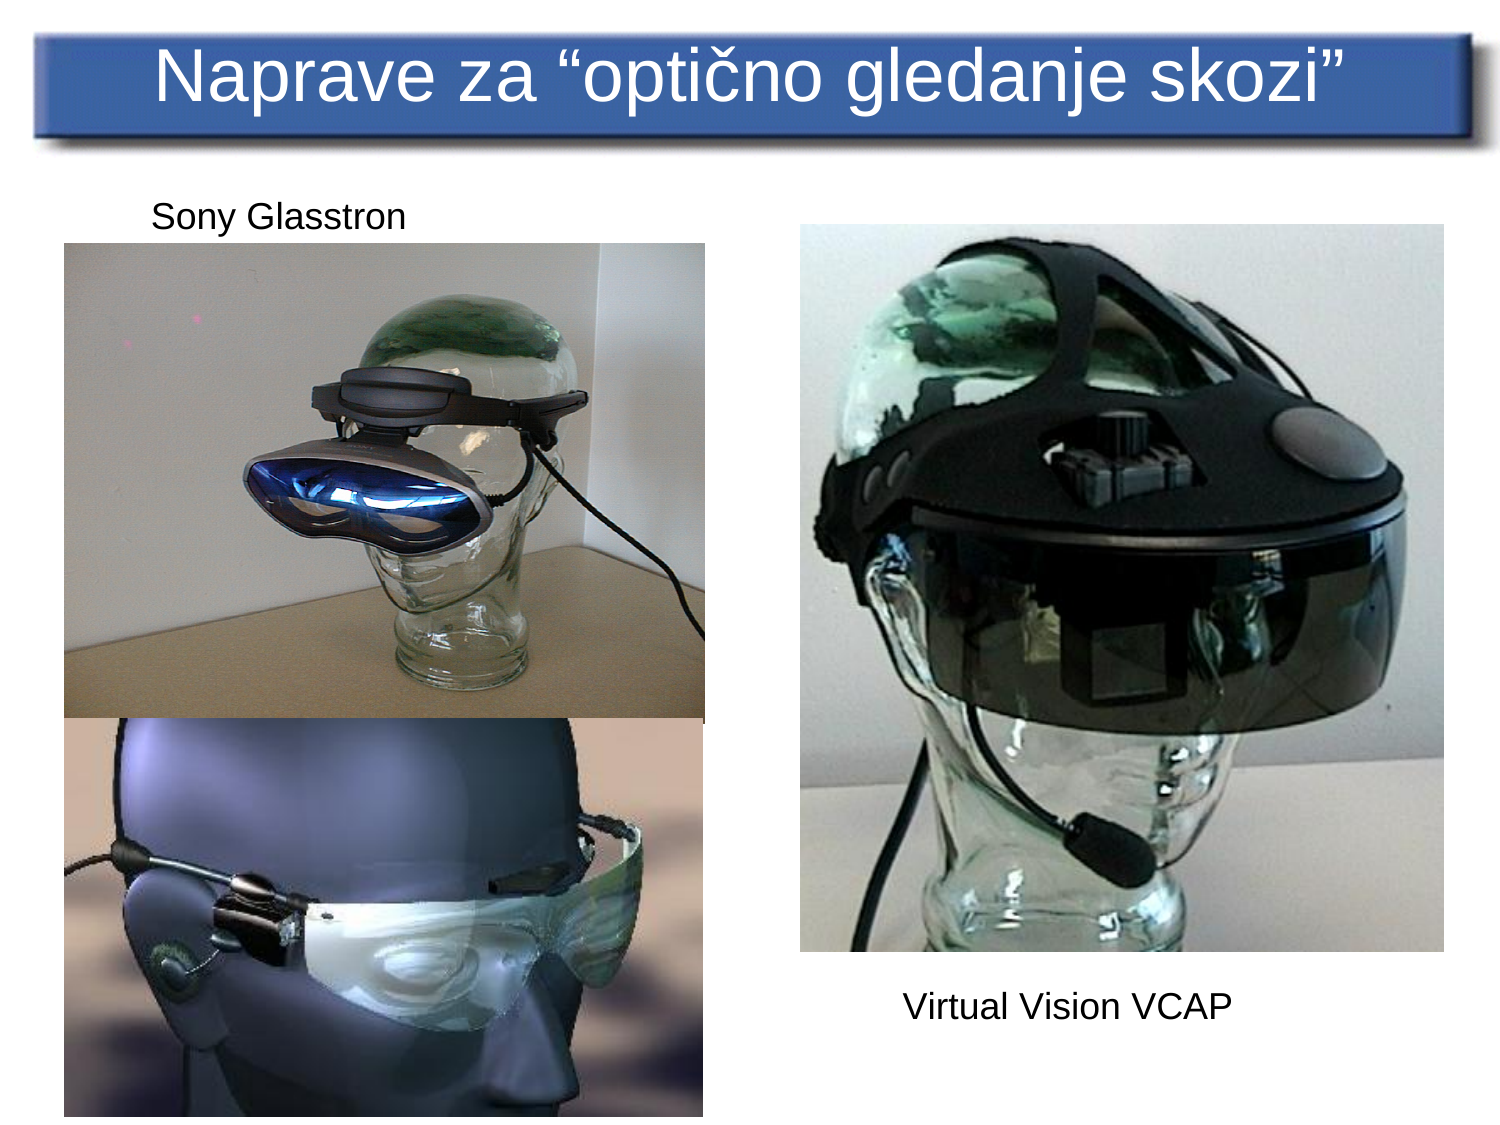

# Naprave za “optično gledanje skozi”
Sony Glasstron
Virtual Vision VCAP